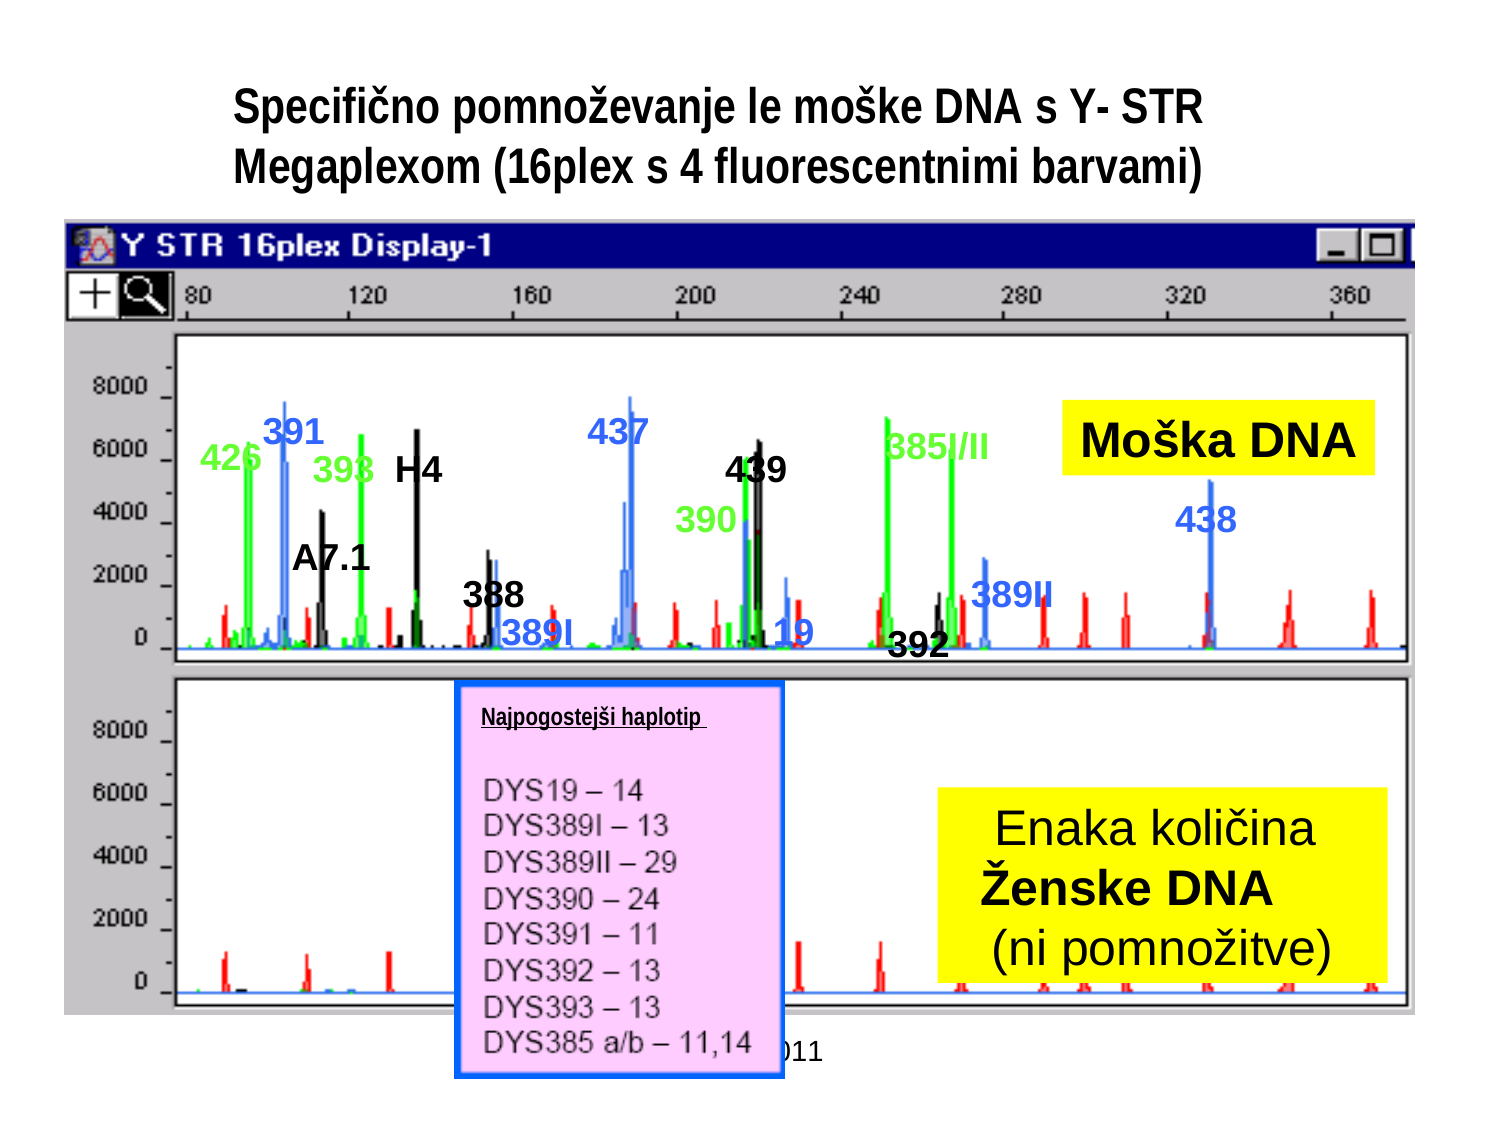

Specifično pomnoževanje le moške DNA s Y- STR Megaplexom (16plex s 4 fluorescentnimi barvami)
391
437
385I/II
426
393
H4
439
390
438
A7.1
388
389II
389I
19
392
Moška DNA
Najpogostejši haplotip
Enaka količina Ženske DNA (ni pomnožitve)
FKKT 2011